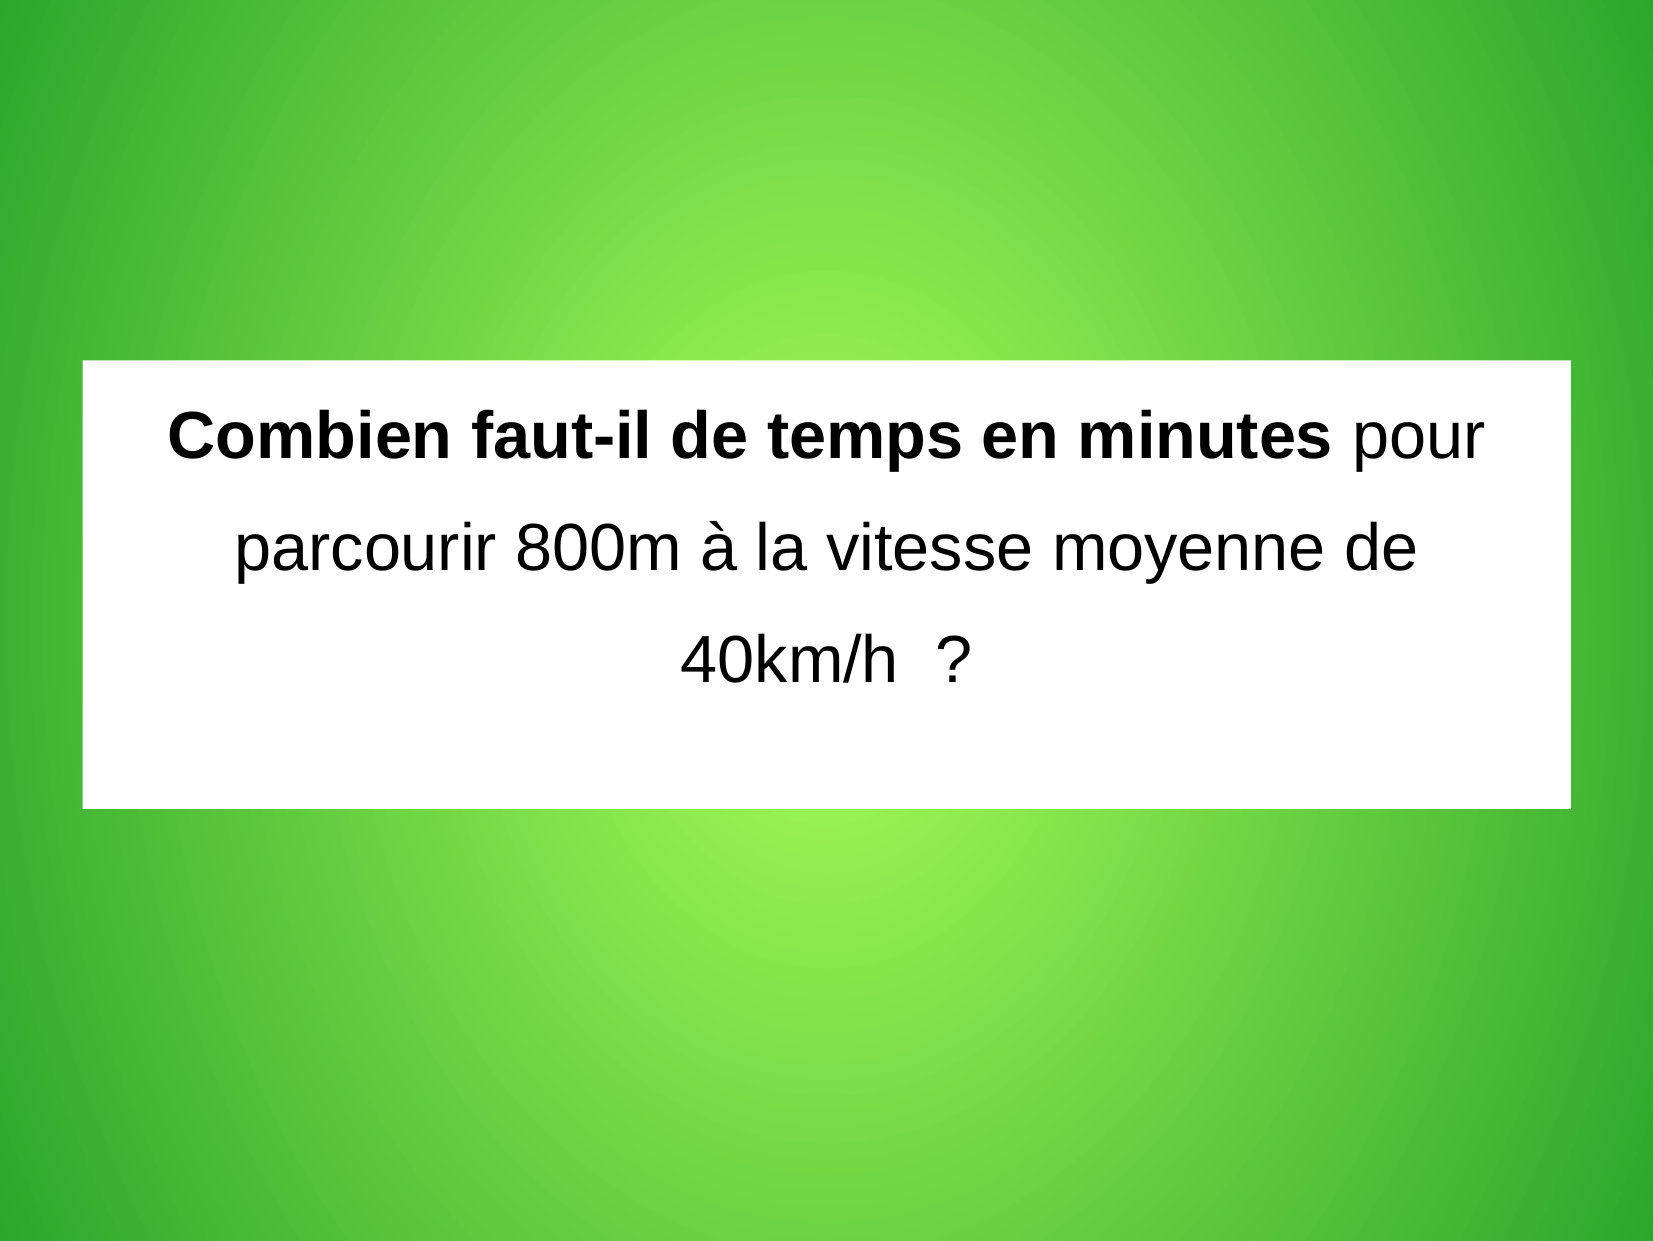

# Combien faut-il de temps en minutes pour parcourir 800m à la vitesse moyenne de 40km/h  ?